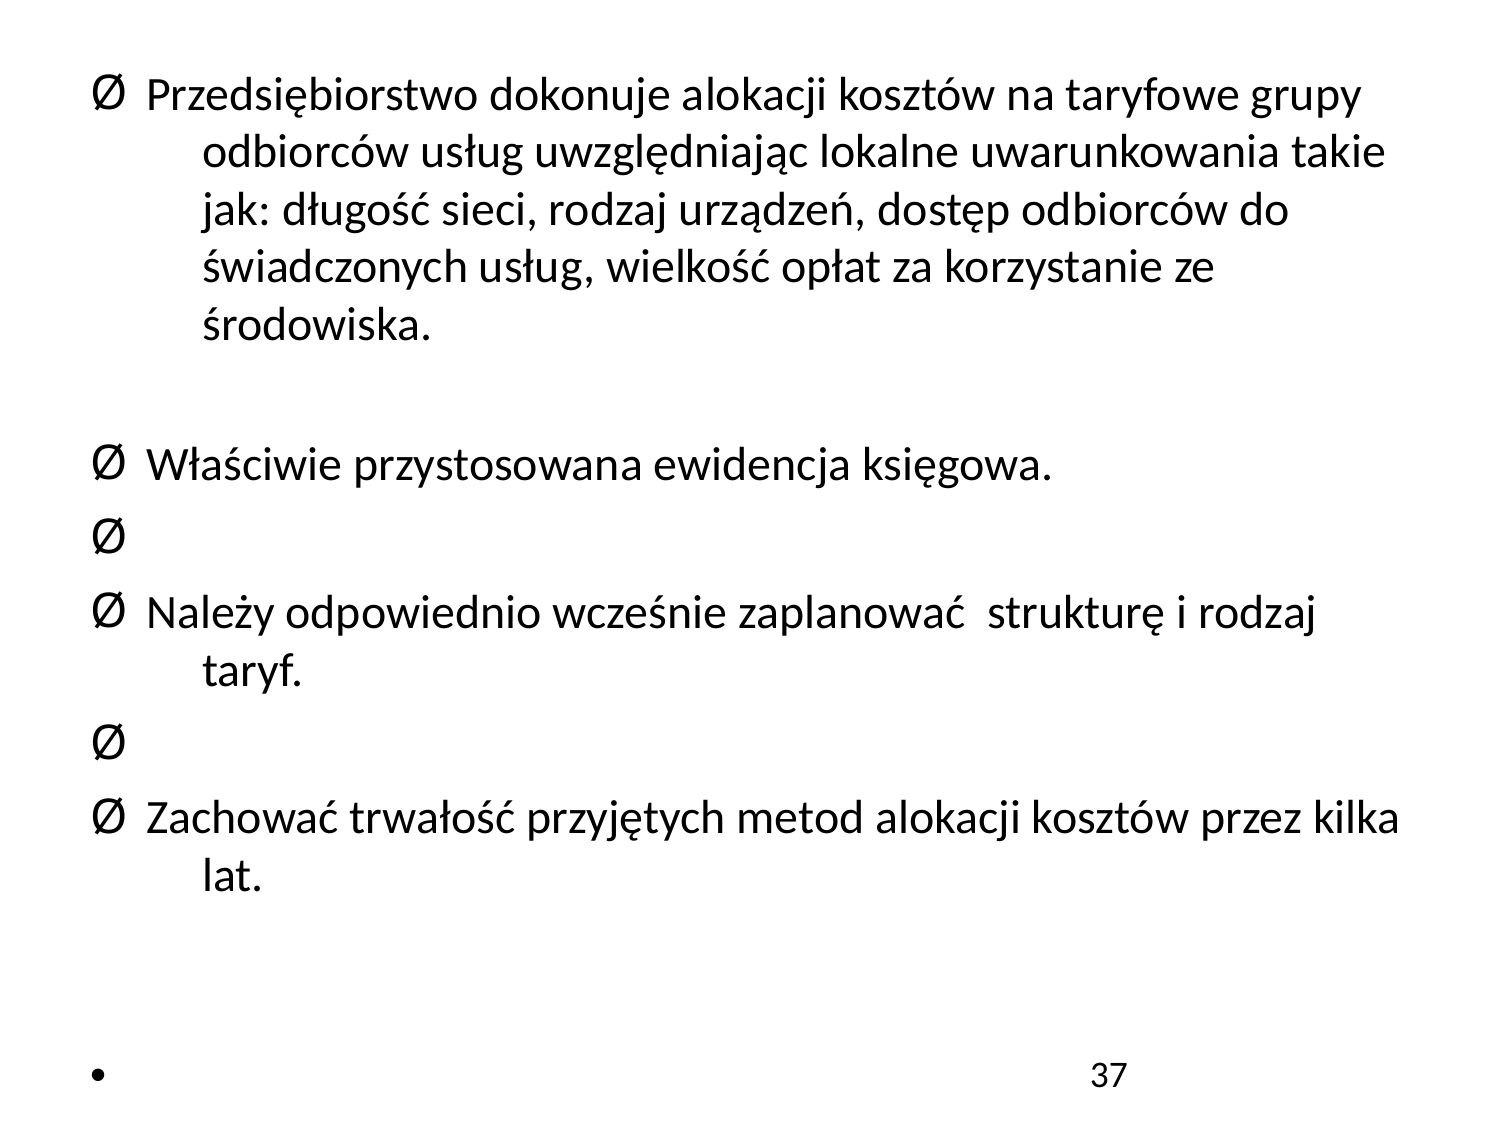

#
Przedsiębiorstwo dokonuje alokacji kosztów na taryfowe grupy odbiorców usług uwzględniając lokalne uwarunkowania takie jak: długość sieci, rodzaj urządzeń, dostęp odbiorców do świadczonych usług, wielkość opłat za korzystanie ze środowiska.
Właściwie przystosowana ewidencja księgowa.
Należy odpowiednio wcześnie zaplanować strukturę i rodzaj taryf.
Zachować trwałość przyjętych metod alokacji kosztów przez kilka lat.